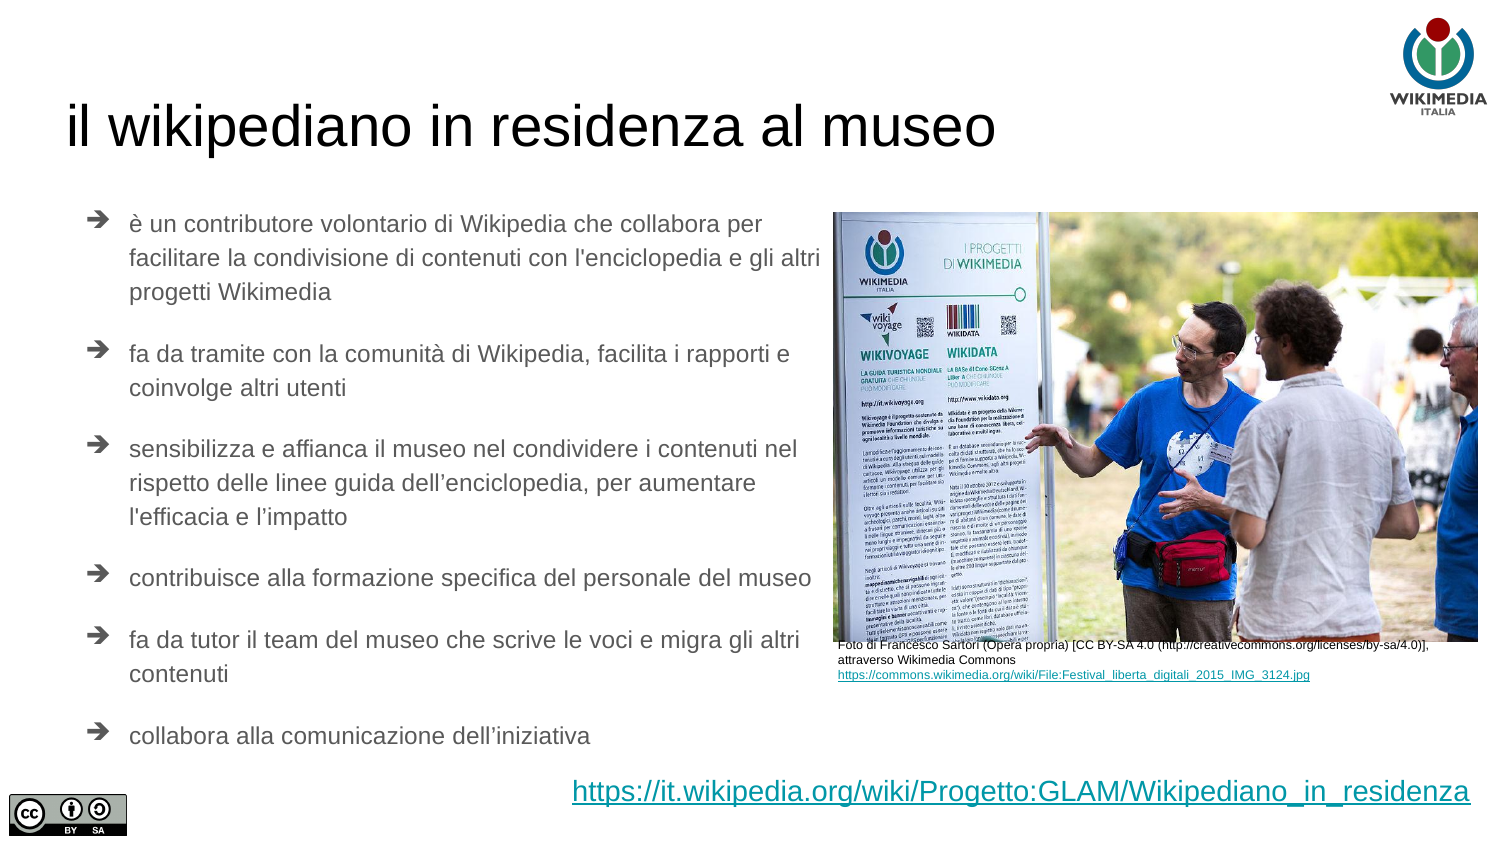

# il wikipediano in residenza al museo
è un contributore volontario di Wikipedia che collabora per facilitare la condivisione di contenuti con l'enciclopedia e gli altri progetti Wikimedia
fa da tramite con la comunità di Wikipedia, facilita i rapporti e coinvolge altri utenti
sensibilizza e affianca il museo nel condividere i contenuti nel rispetto delle linee guida dell’enciclopedia, per aumentare l'efficacia e l’impatto
contribuisce alla formazione specifica del personale del museo
fa da tutor il team del museo che scrive le voci e migra gli altri contenuti
collabora alla comunicazione dell’iniziativa
Foto di Francesco Sartori (Opera propria) [CC BY-SA 4.0 (http://creativecommons.org/licenses/by-sa/4.0)], attraverso Wikimedia Commons https://commons.wikimedia.org/wiki/File:Festival_liberta_digitali_2015_IMG_3124.jpg
https://it.wikipedia.org/wiki/Progetto:GLAM/Wikipediano_in_residenza